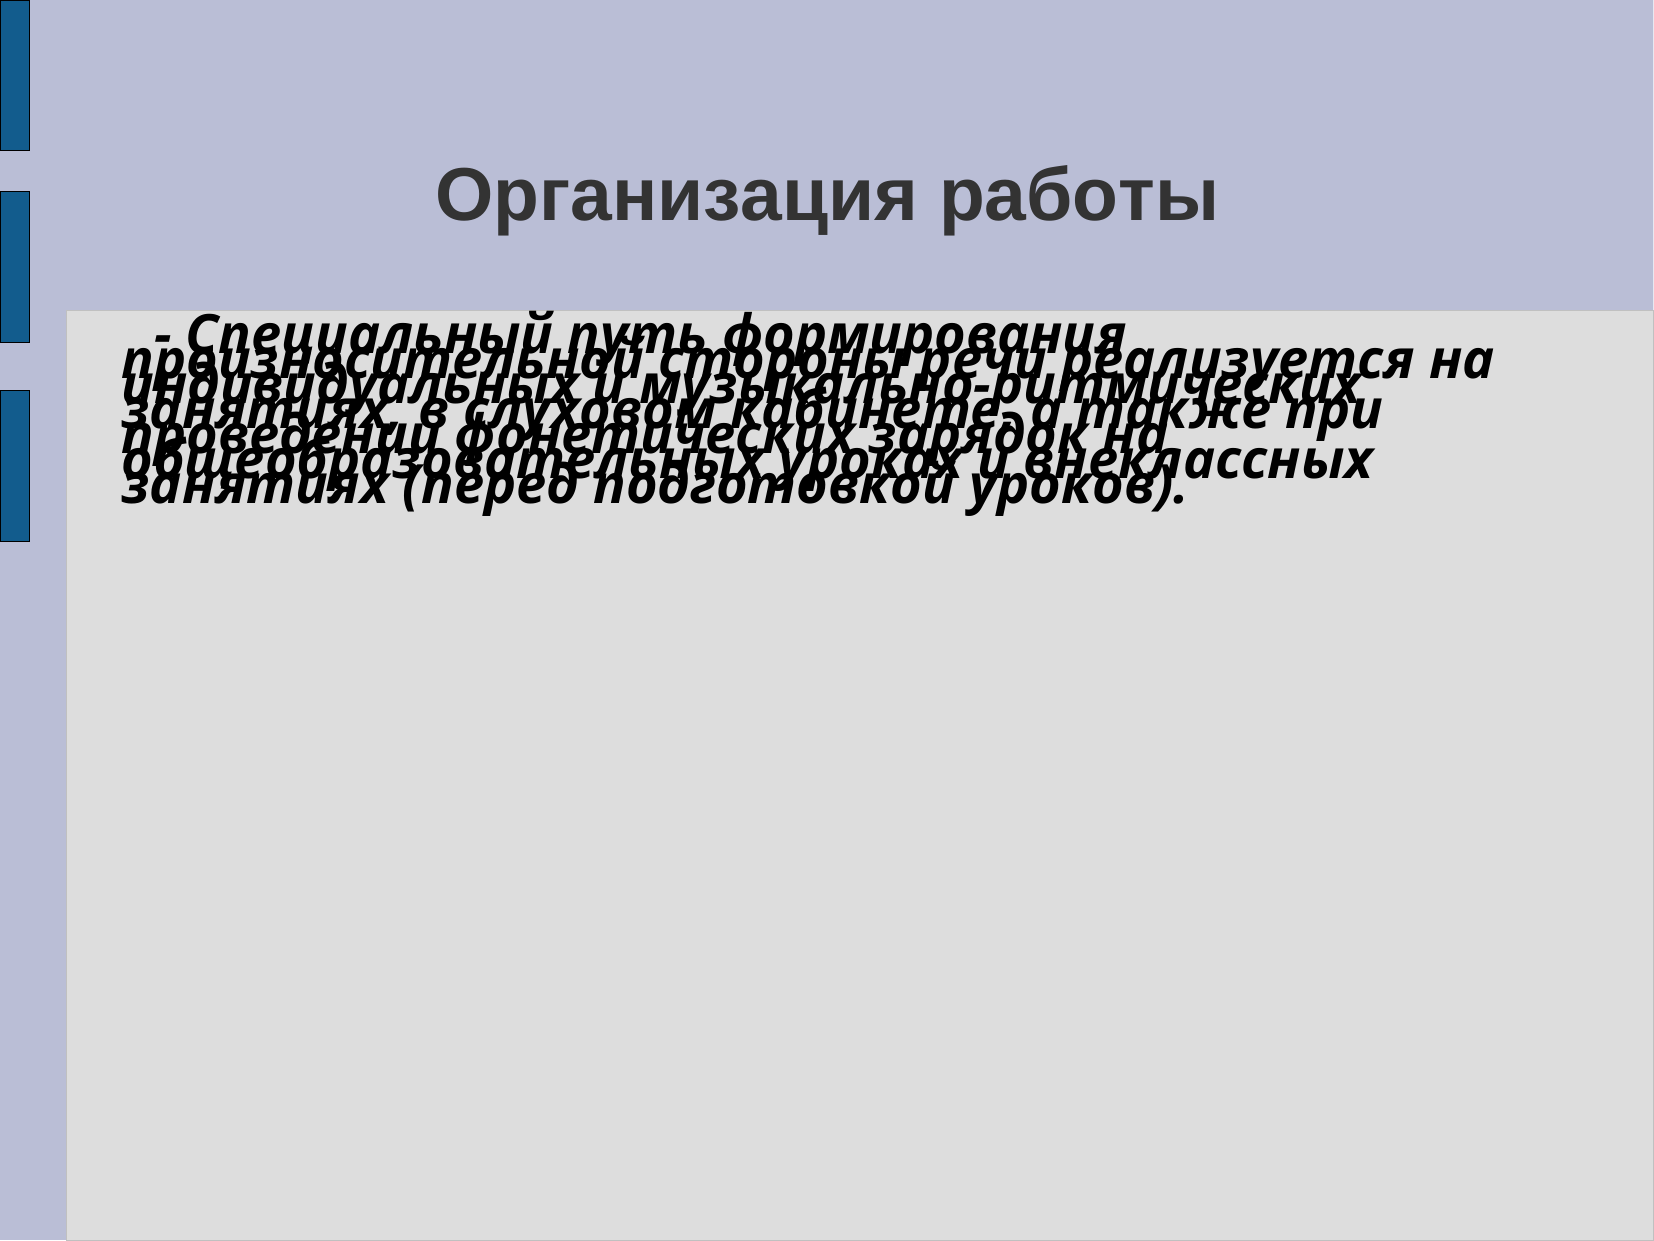

# Организация работы
- Специальный путь формирования произносительной стороны речи реализуется на индивидуальных и музыкально-ритмических занятиях, в слуховом кабинете, а также при проведении фонетических зарядок на общеобразовательных уроках и внеклассных занятиях (перед подготовкой уроков).